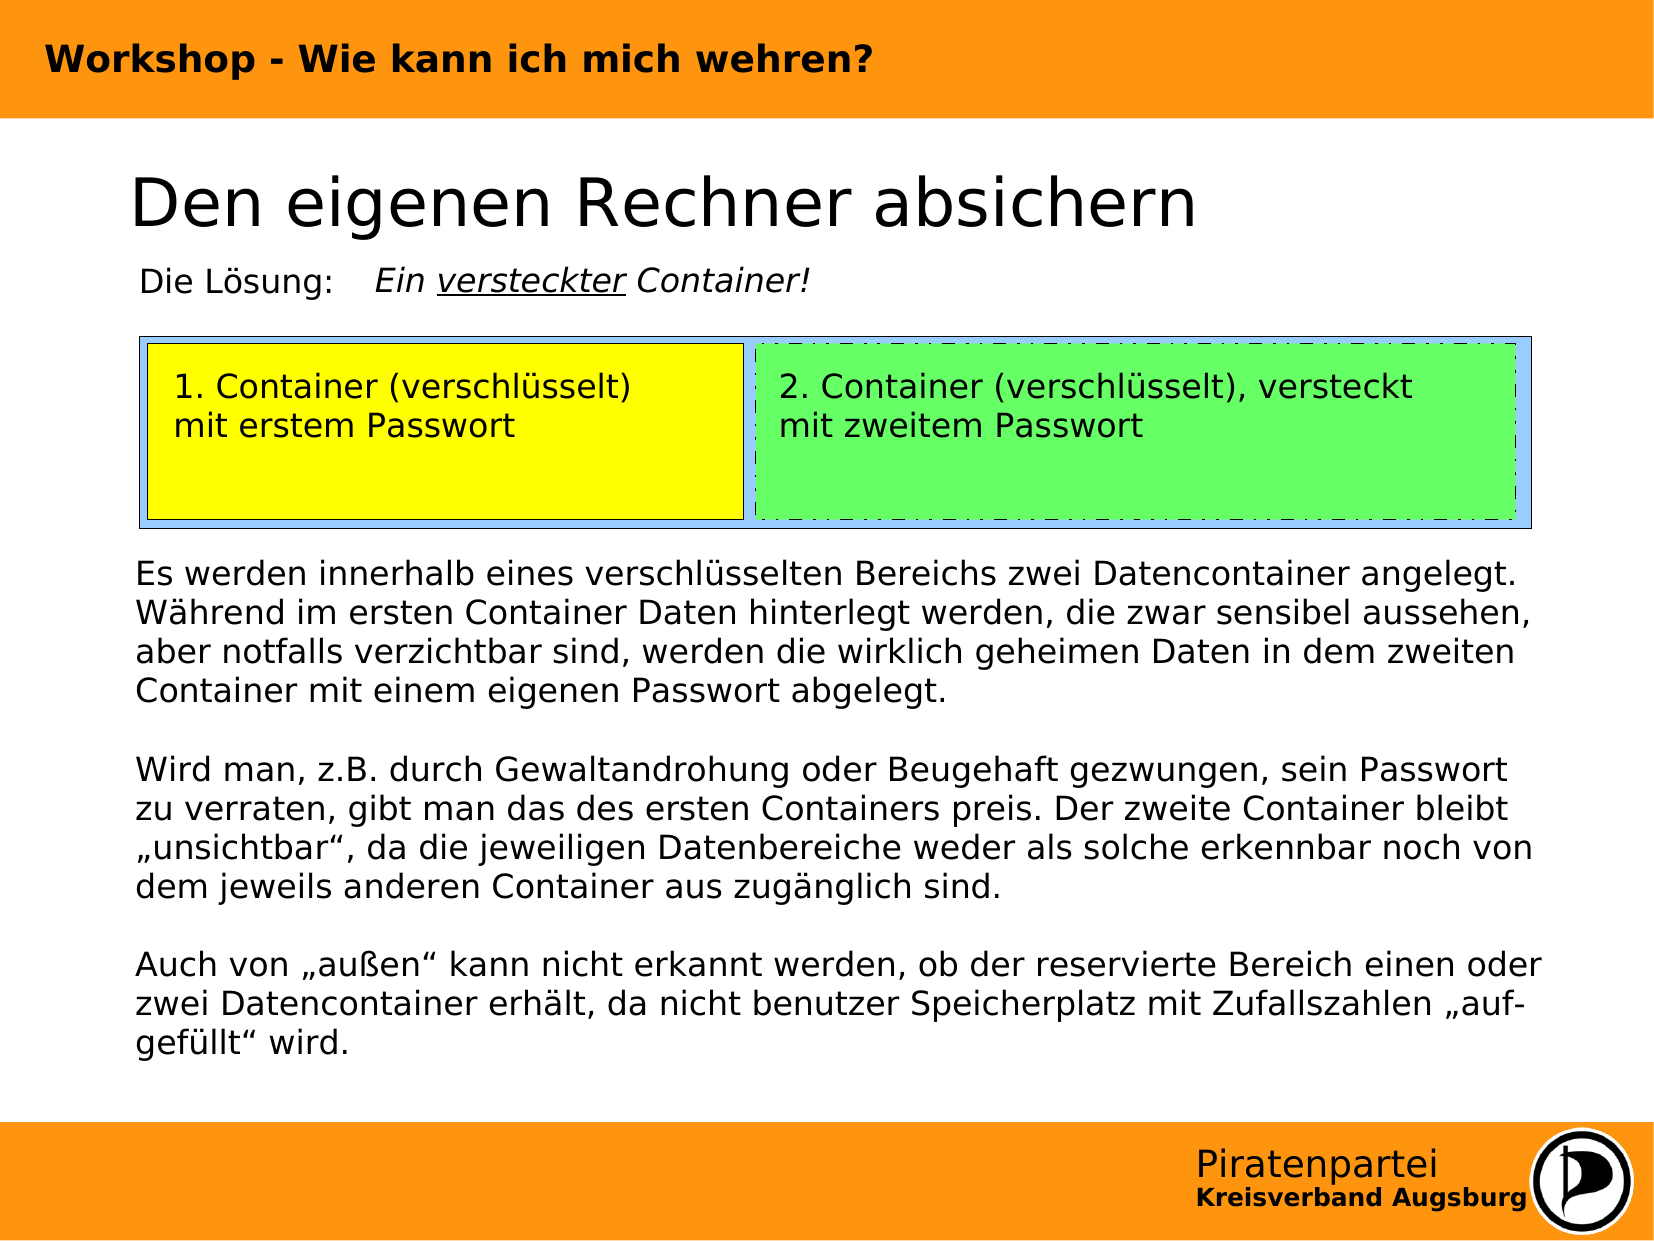

Workshop - Wie kann ich mich wehren?
Den eigenen Rechner absichern
Ein versteckter Container!
Die Lösung:
2. Container (verschlüsselt), versteckt
mit zweitem Passwort
1. Container (verschlüsselt)
mit erstem Passwort
Es werden innerhalb eines verschlüsselten Bereichs zwei Datencontainer angelegt.
Während im ersten Container Daten hinterlegt werden, die zwar sensibel aussehen, aber notfalls verzichtbar sind, werden die wirklich geheimen Daten in dem zweiten Container mit einem eigenen Passwort abgelegt.
Wird man, z.B. durch Gewaltandrohung oder Beugehaft gezwungen, sein Passwort zu verraten, gibt man das des ersten Containers preis. Der zweite Container bleibt „unsichtbar“, da die jeweiligen Datenbereiche weder als solche erkennbar noch von dem jeweils anderen Container aus zugänglich sind.
Auch von „außen“ kann nicht erkannt werden, ob der reservierte Bereich einen oder zwei Datencontainer erhält, da nicht benutzer Speicherplatz mit Zufallszahlen „auf-gefüllt“ wird.